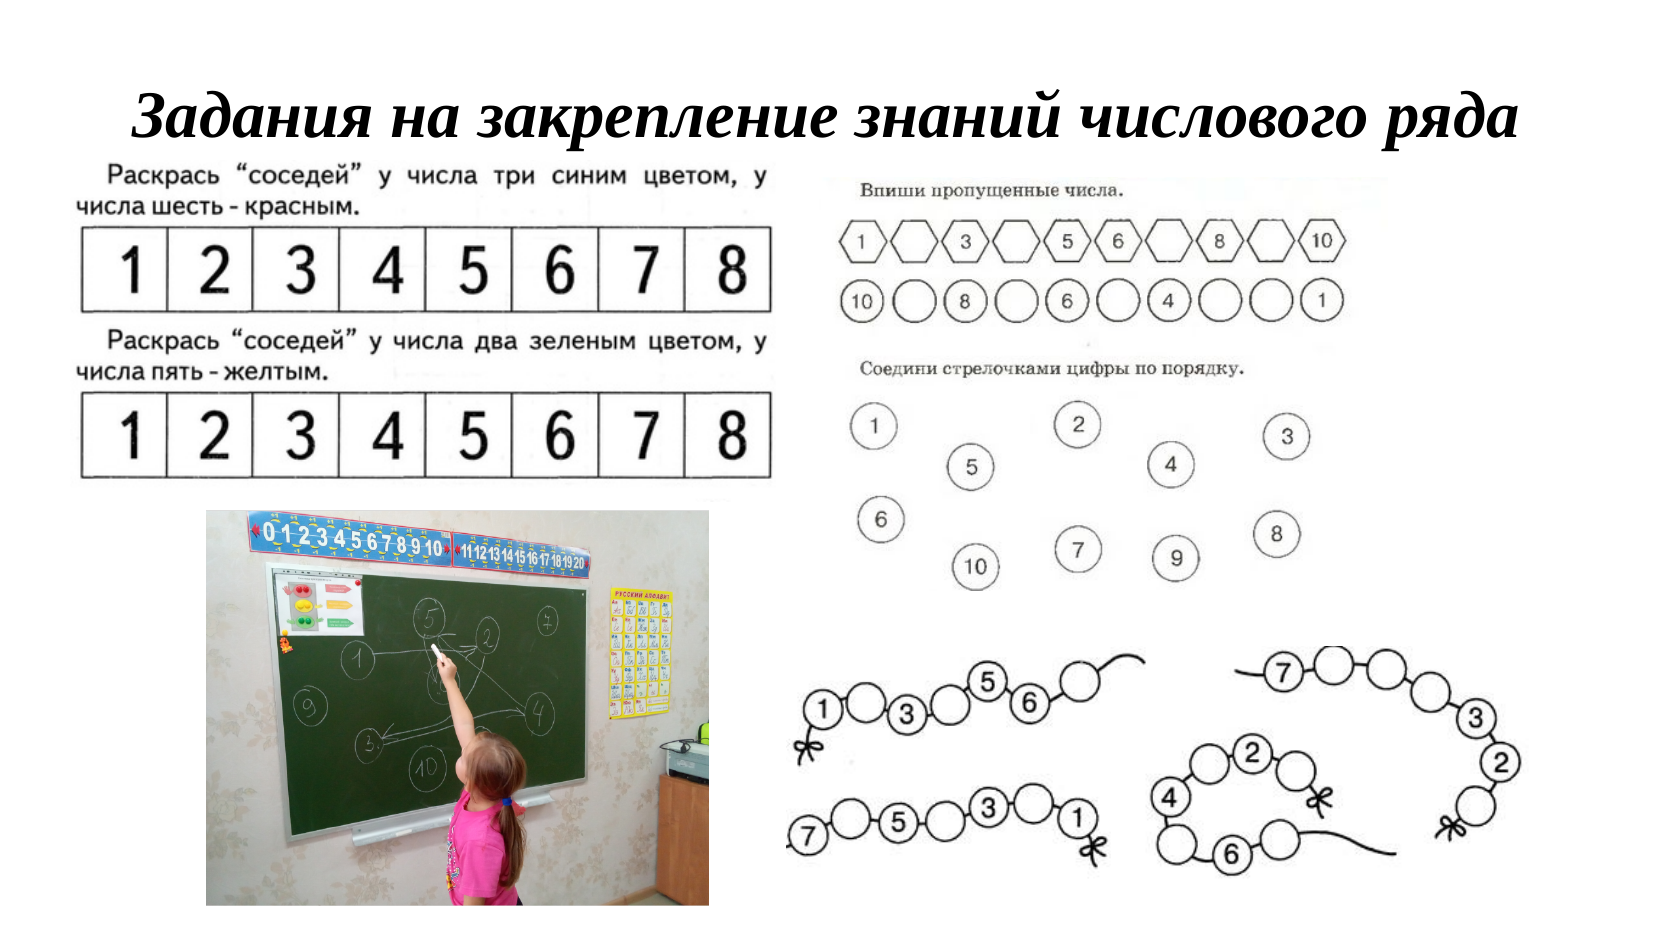

# Задания на закрепление знаний числового ряда